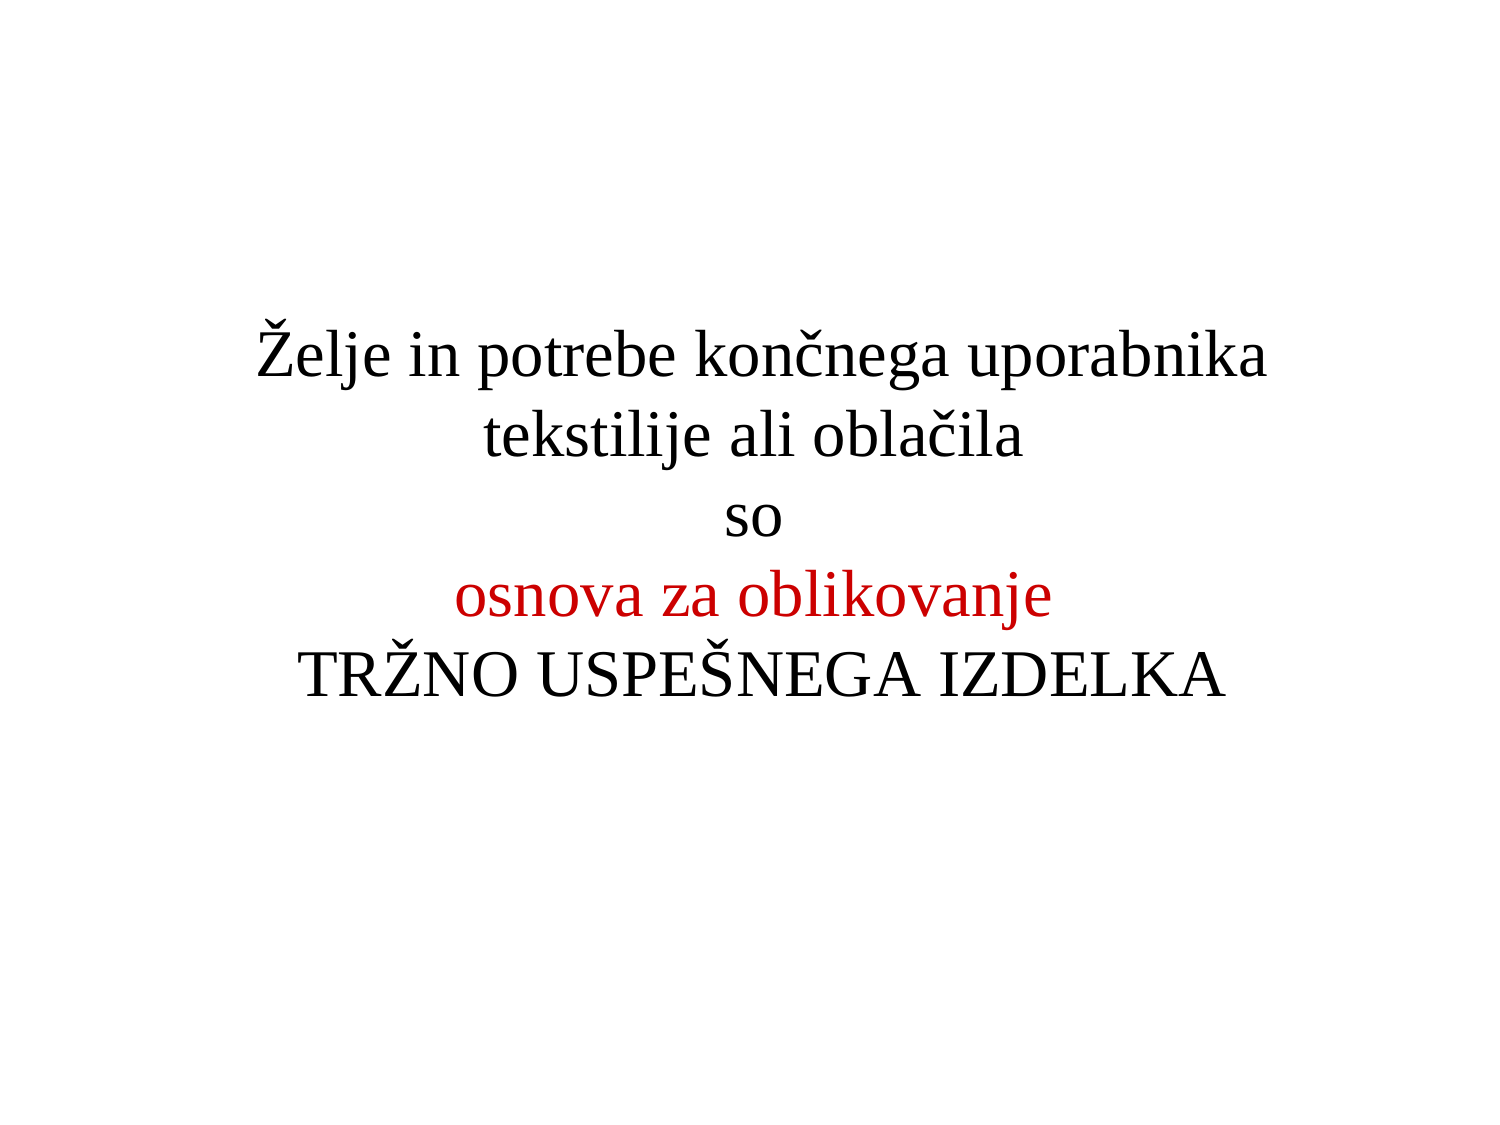

# Želje in potrebe končnega uporabnika tekstilije ali oblačila so osnova za oblikovanje TRŽNO USPEŠNEGA IZDELKA